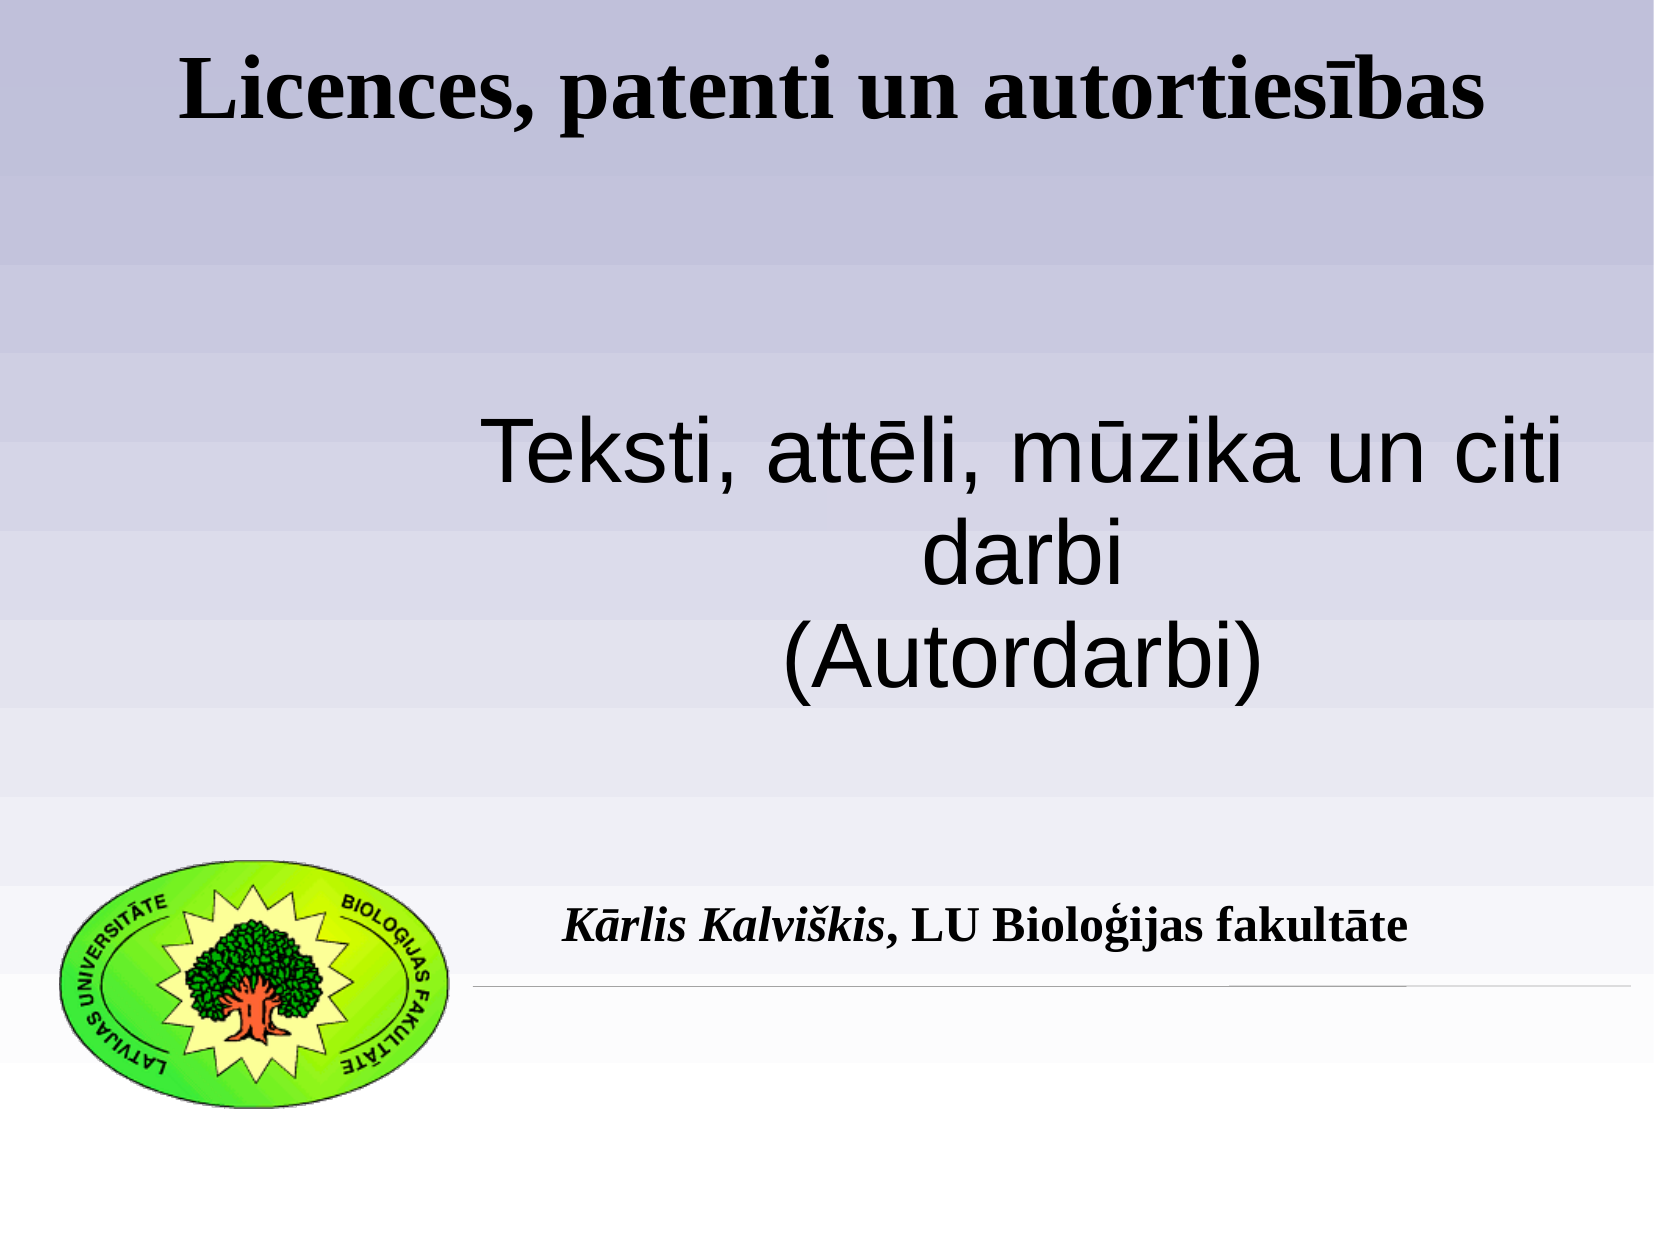

# Teksti, attēli, mūzika un citi darbi (Autordarbi)